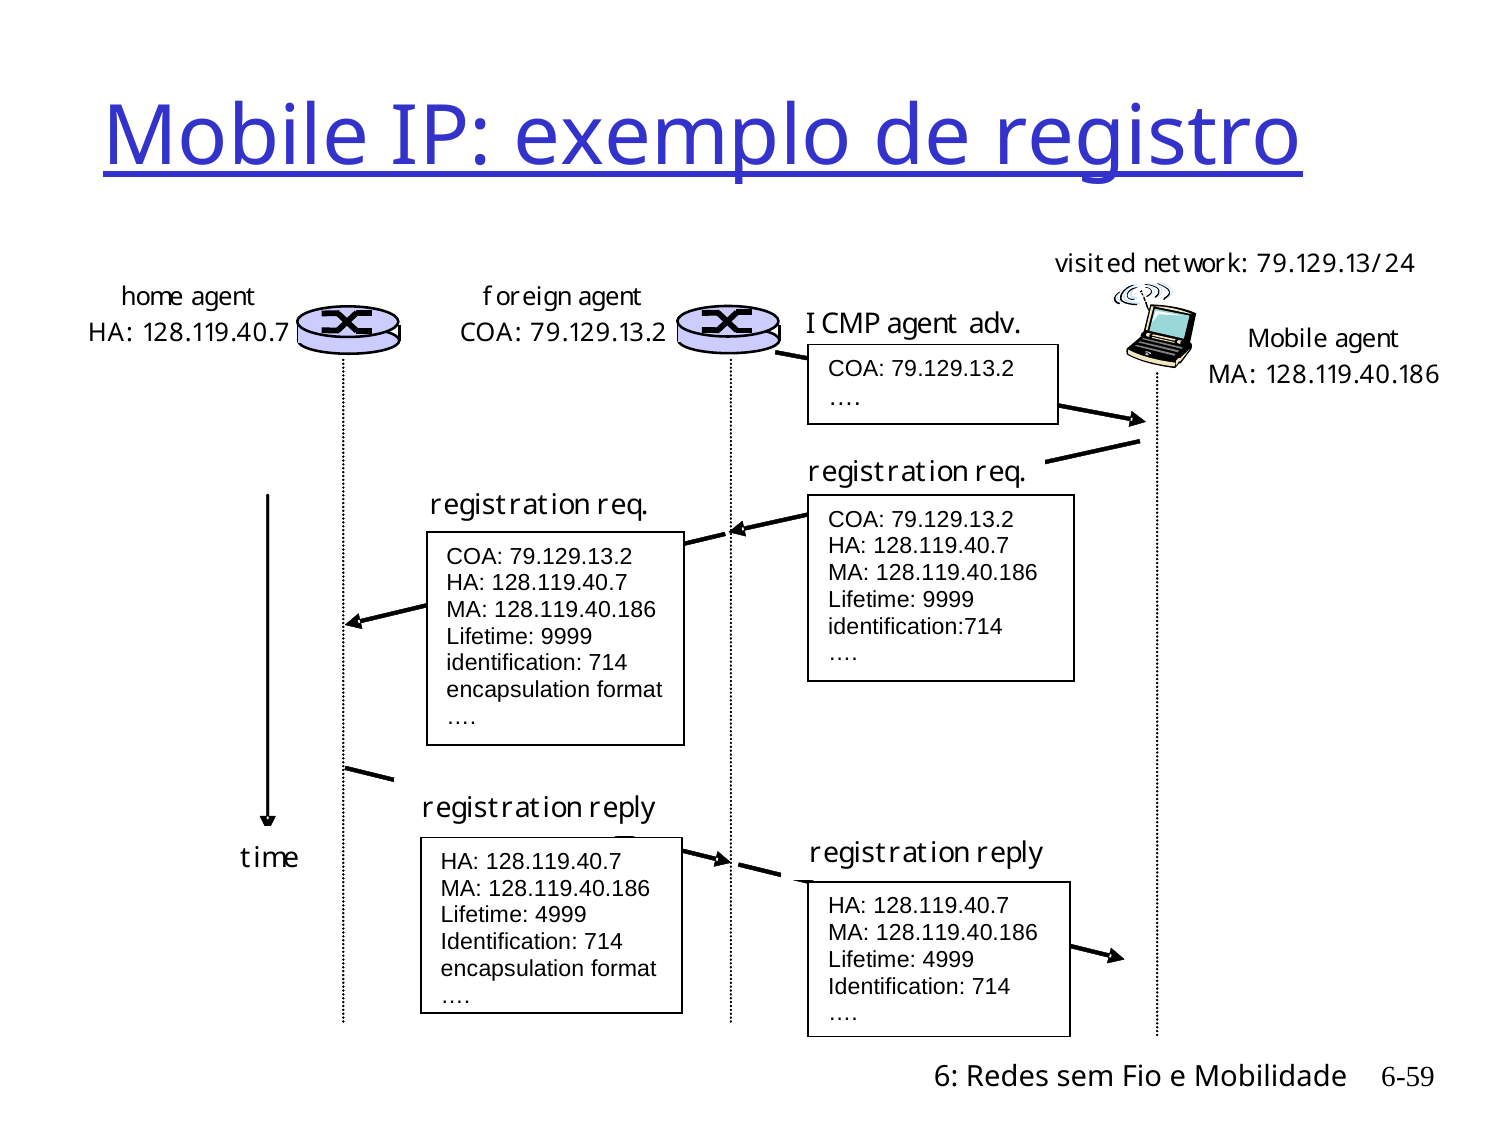

Mobile IP: exemplo de registro
6: Redes sem Fio e Mobilidade